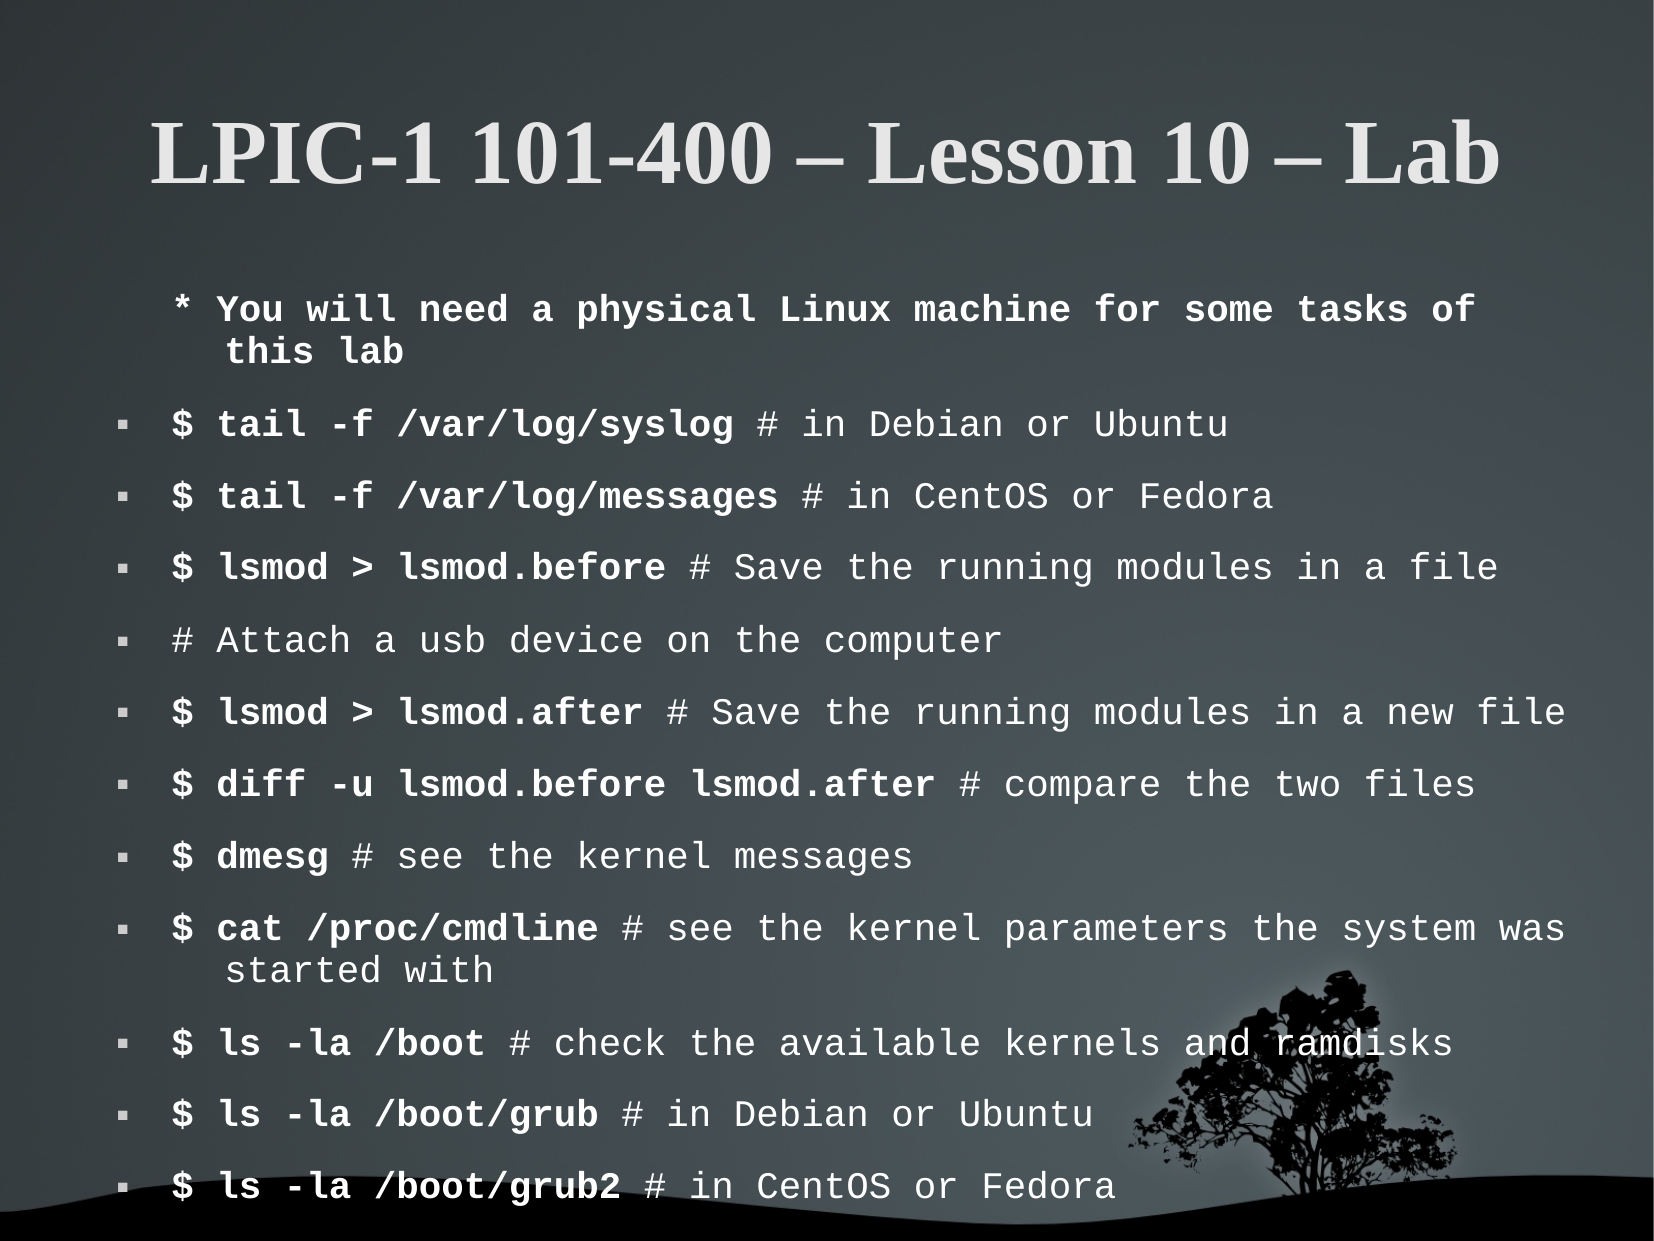

# LPIC-1 101-400 – Lesson 10 – Lab
* You will need a physical Linux machine for some tasks of this lab
$ tail -f /var/log/syslog # in Debian or Ubuntu
$ tail -f /var/log/messages # in CentOS or Fedora
$ lsmod > lsmod.before # Save the running modules in a file
# Attach a usb device on the computer
$ lsmod > lsmod.after # Save the running modules in a new file
$ diff -u lsmod.before lsmod.after # compare the two files
$ dmesg # see the kernel messages
$ cat /proc/cmdline # see the kernel parameters the system was started with
$ ls -la /boot # check the available kernels and ramdisks
$ ls -la /boot/grub # in Debian or Ubuntu
$ ls -la /boot/grub2 # in CentOS or Fedora